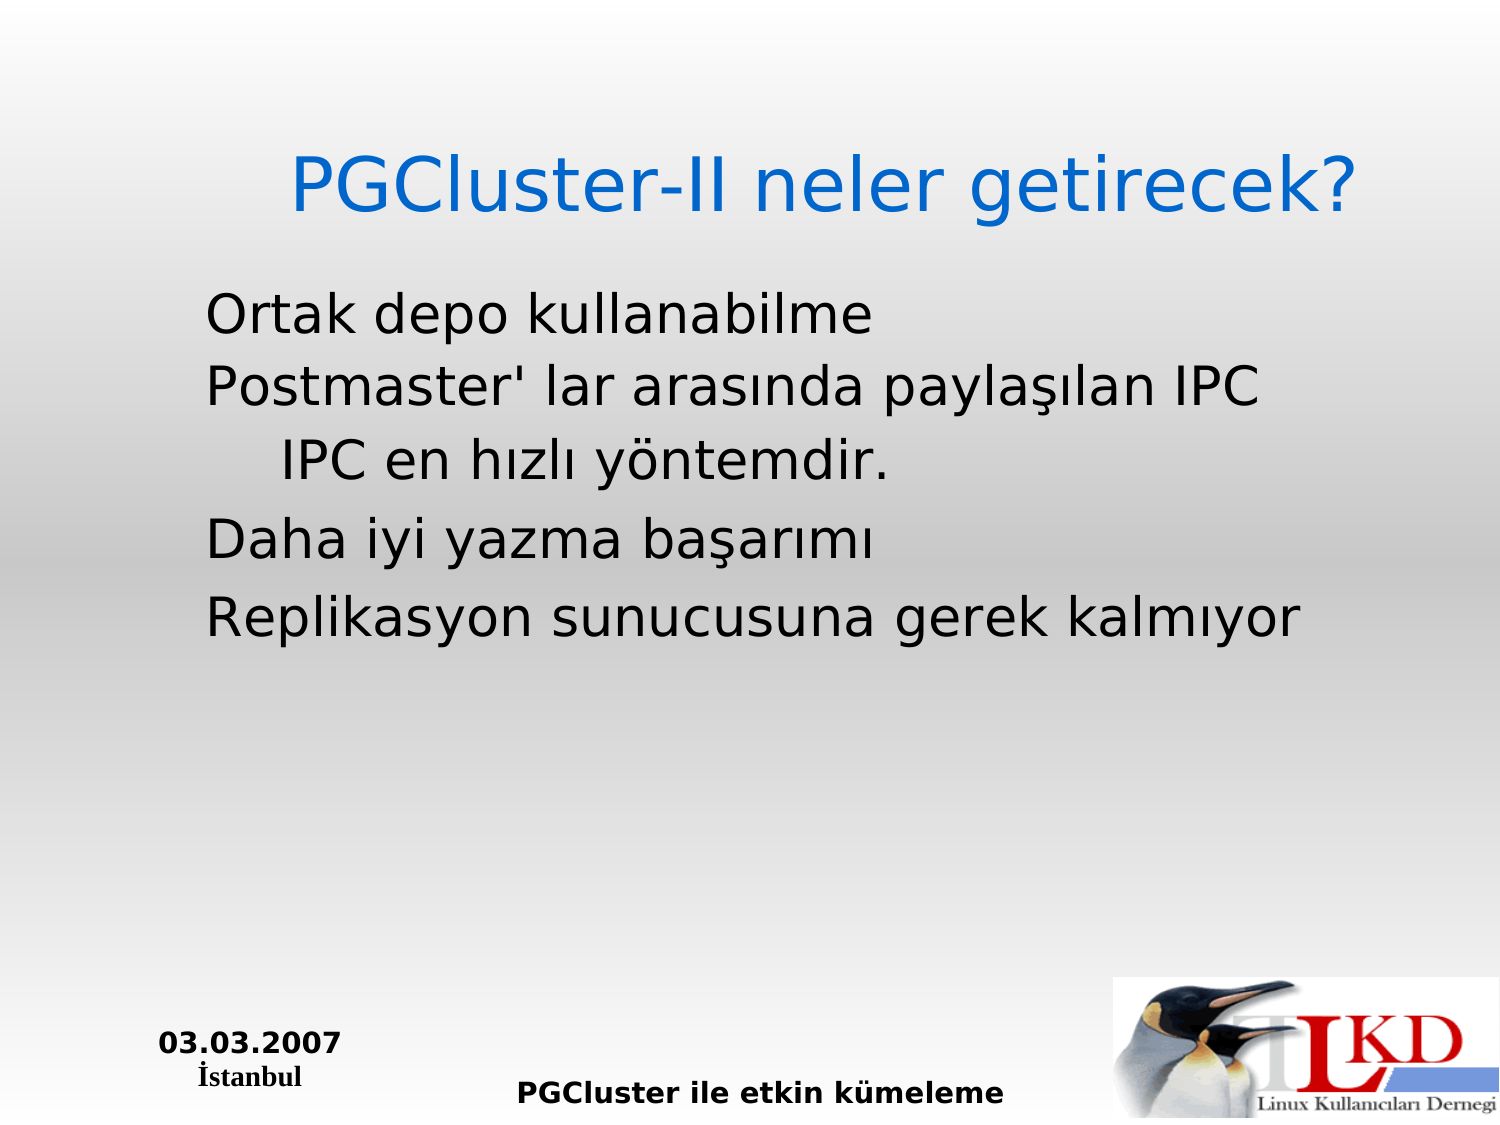

# PGCluster-II neler getirecek?
Ortak depo kullanabilme
Postmaster' lar arasında paylaşılan IPC
IPC en hızlı yöntemdir.
Daha iyi yazma başarımı
Replikasyon sunucusuna gerek kalmıyor